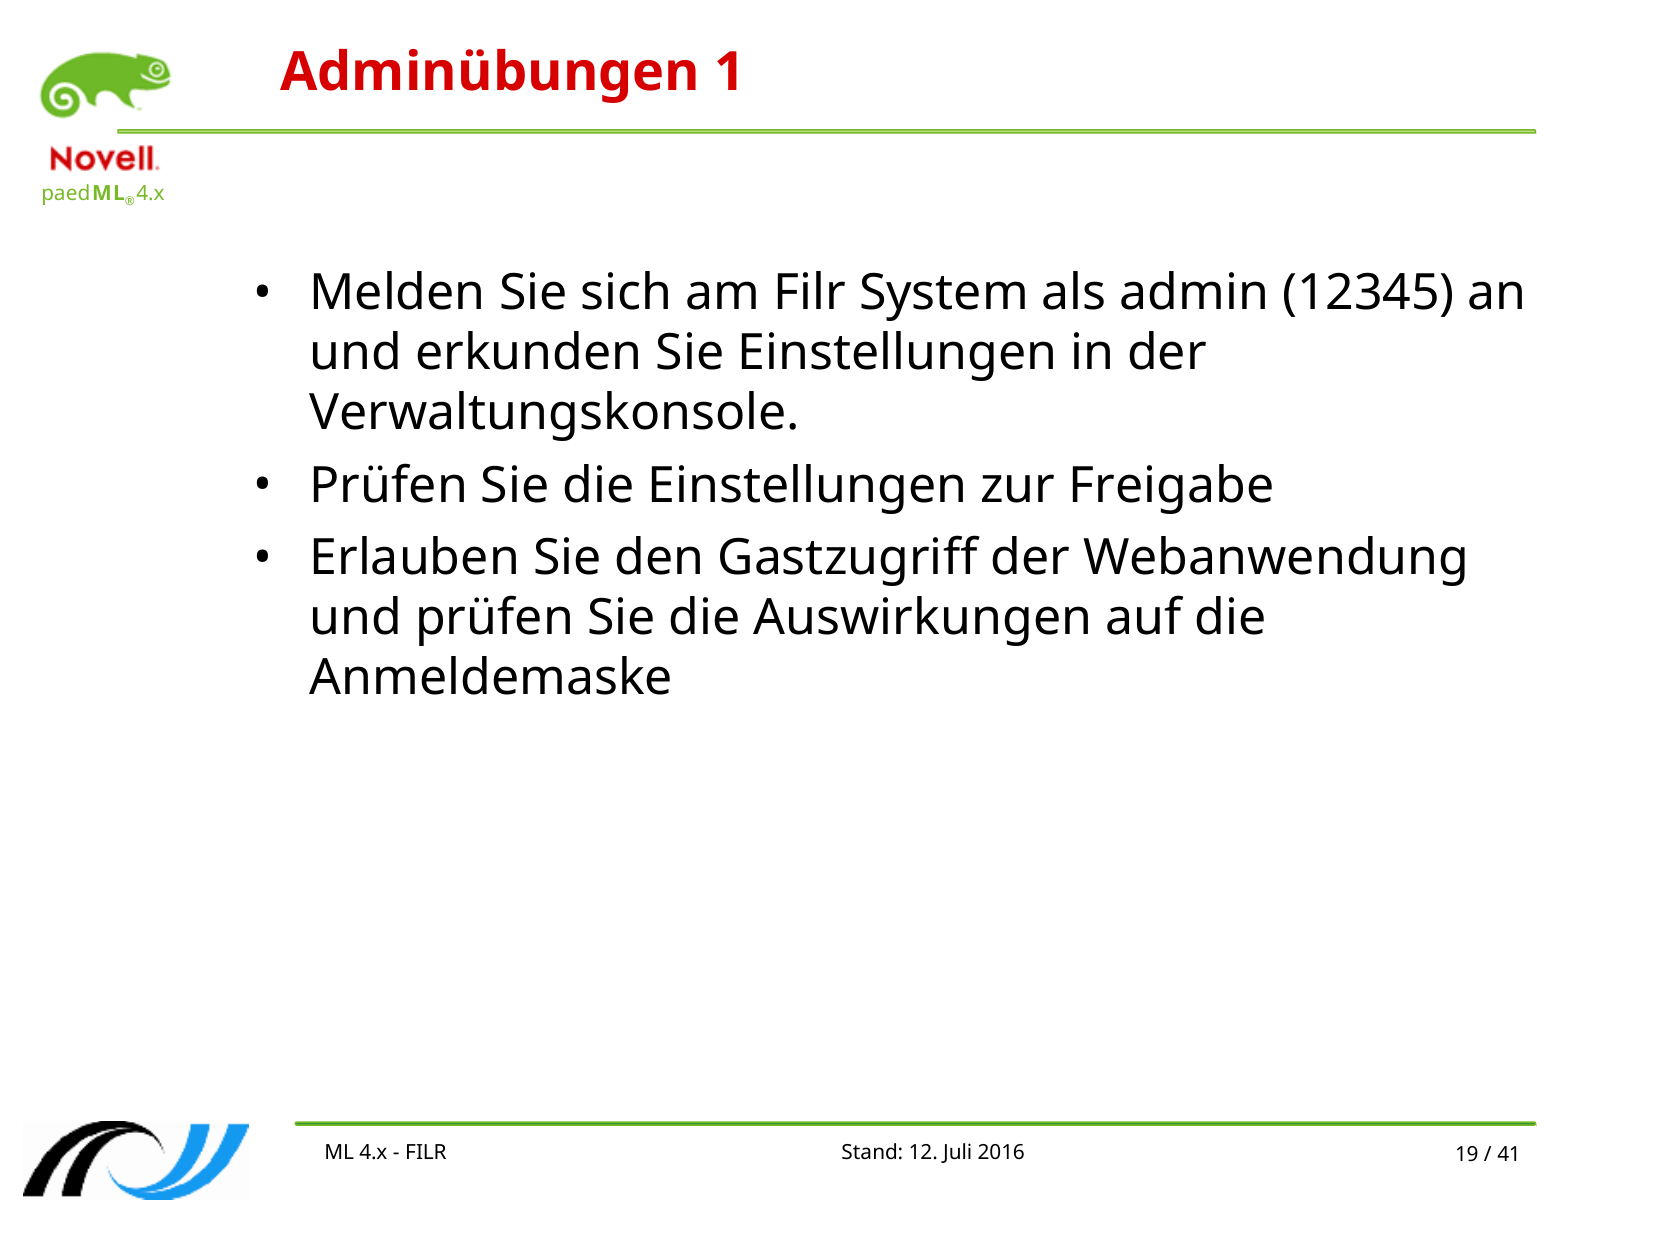

# Adminübungen 1
Melden Sie sich am Filr System als admin (12345) an und erkunden Sie Einstellungen in der Verwaltungskonsole.
Prüfen Sie die Einstellungen zur Freigabe
Erlauben Sie den Gastzugriff der Webanwendung und prüfen Sie die Auswirkungen auf die Anmeldemaske
ML 4.x - FILR
12. Juli 2016
19